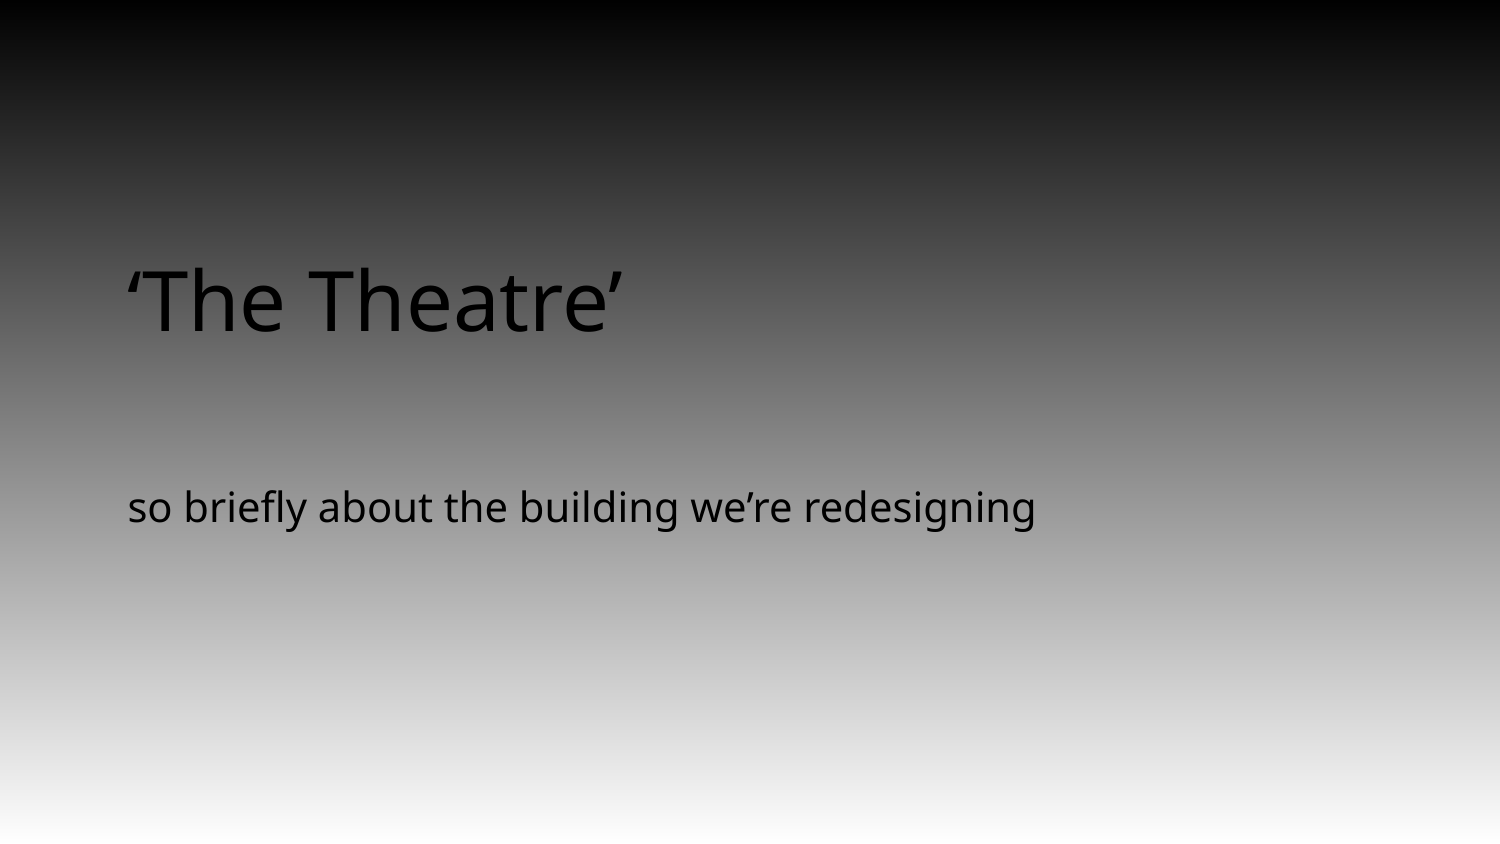

# ‘The Theatre’
so briefly about the building we’re redesigning